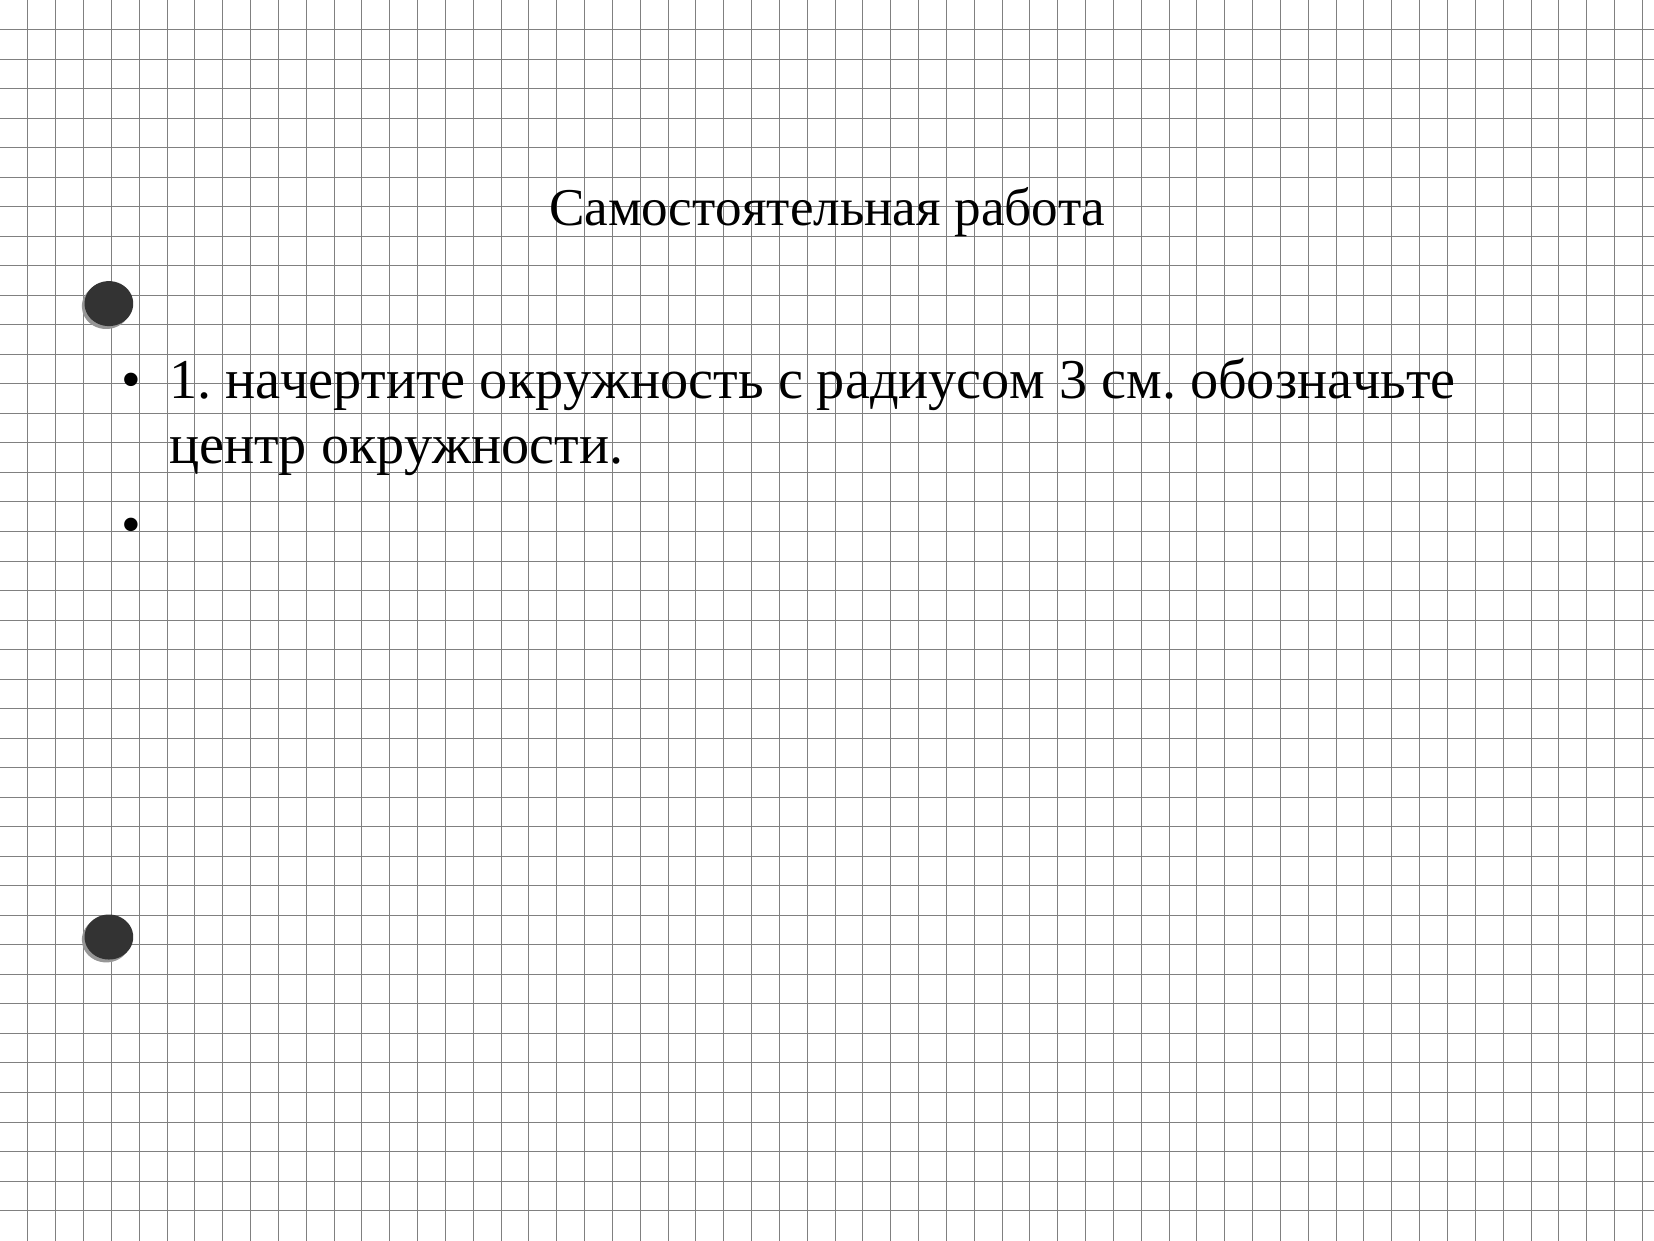

# Самостоятельная работа
1. начертите окружность с радиусом 3 см. обозначьте центр окружности.